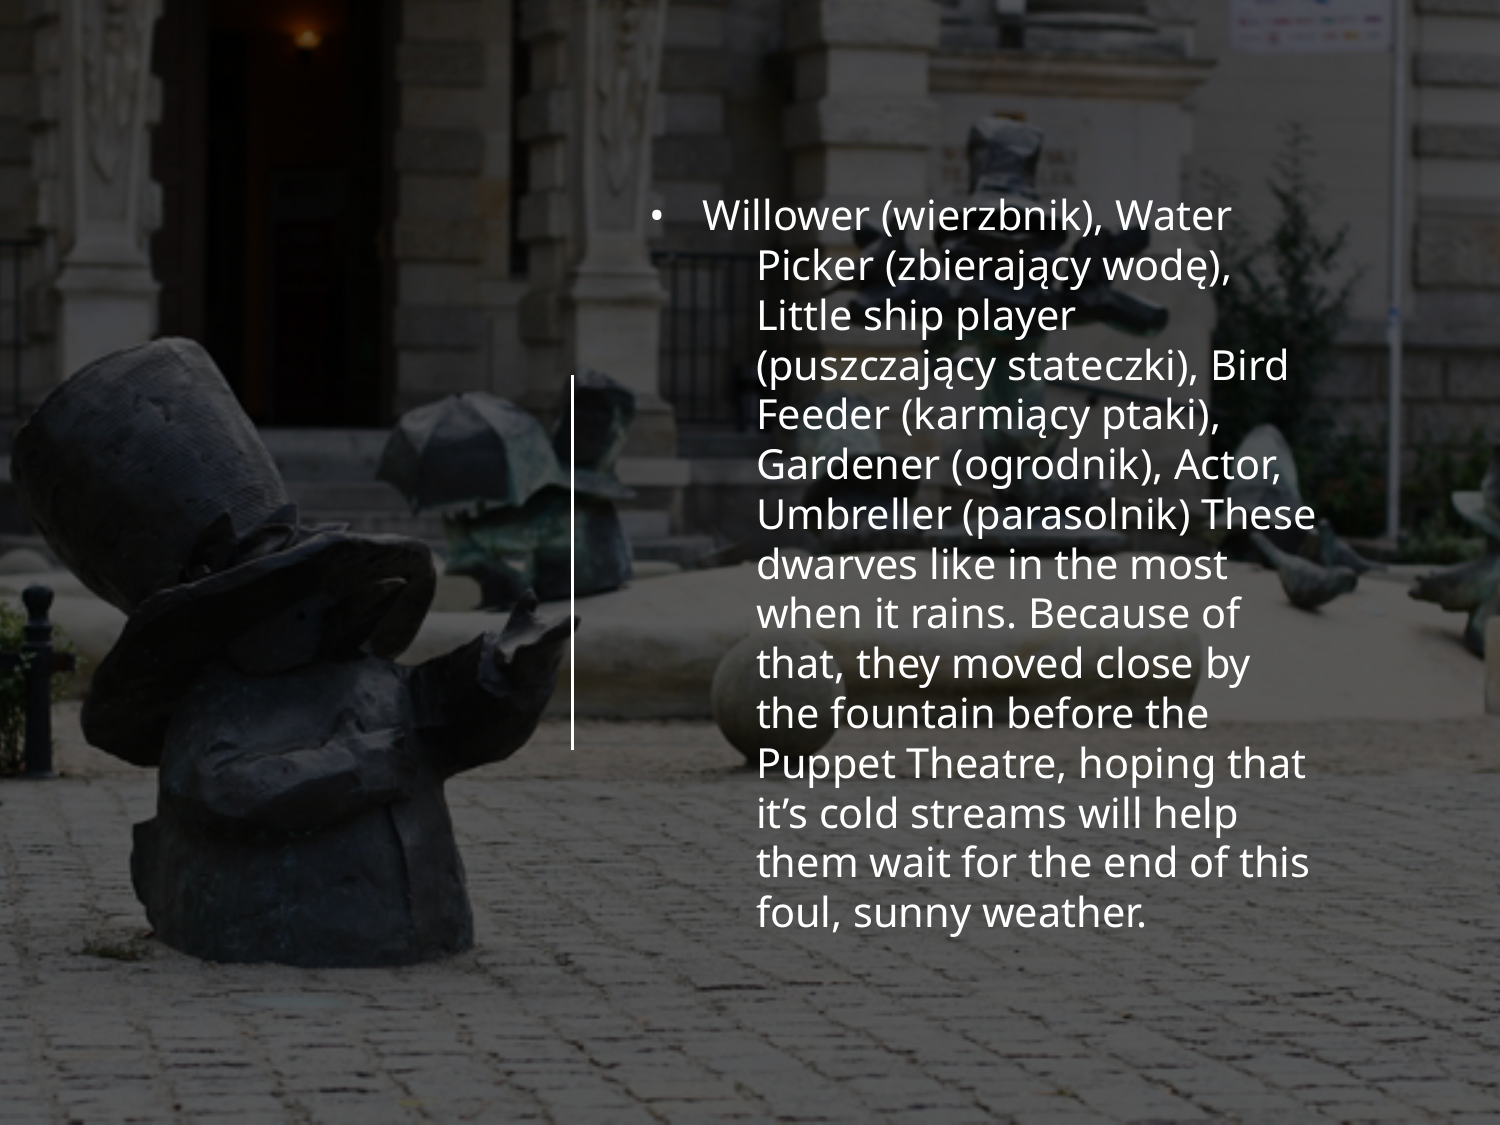

# Willower (wierzbnik), Water Picker (zbierający wodę), Little ship player (puszczający stateczki), Bird Feeder (karmiący ptaki), Gardener (ogrodnik), Actor, Umbreller (parasolnik) These dwarves like in the most when it rains. Because of that, they moved close by the fountain before the Puppet Theatre, hoping that it’s cold streams will help them wait for the end of this foul, sunny weather.